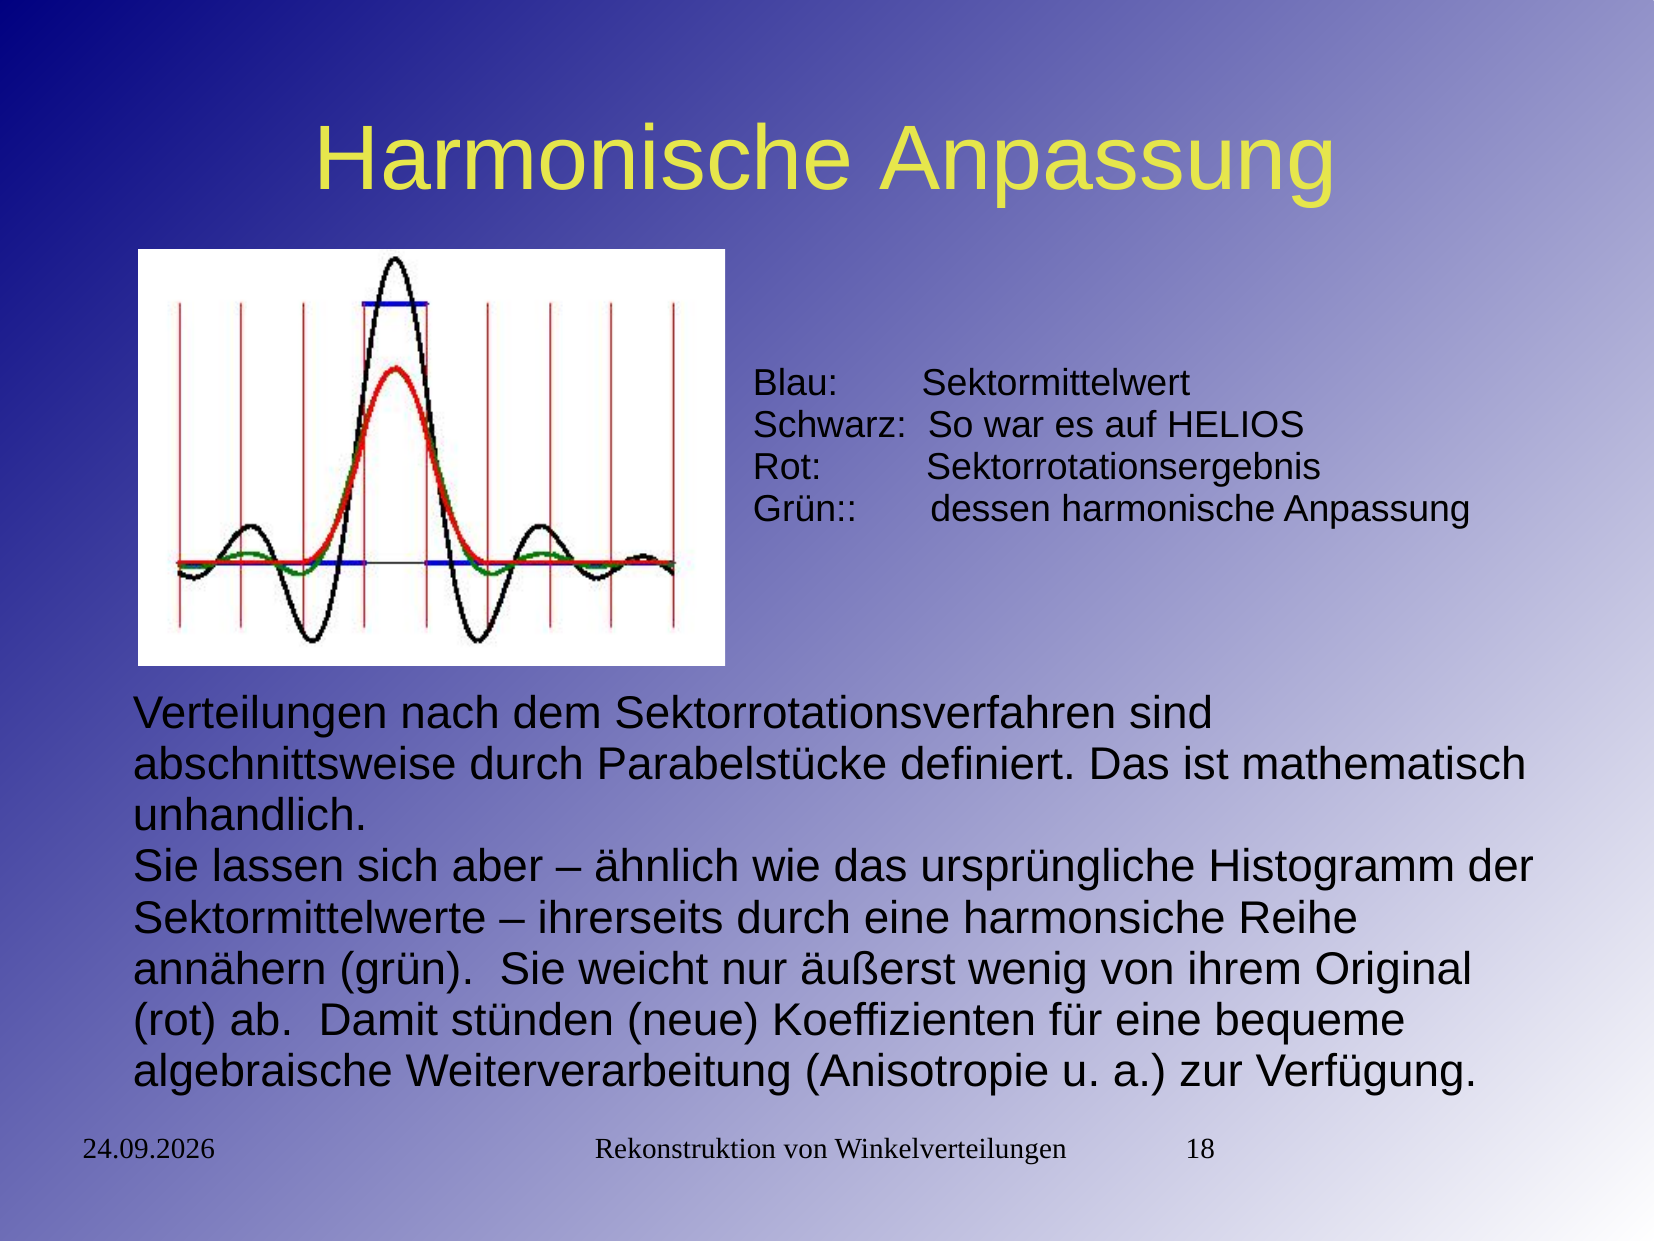

# Harmonische Anpassung
Blau: Sektormittelwert
Schwarz: So war es auf HELIOS
Rot: Sektorrotationsergebnis
Grün:: dessen harmonische Anpassung
Verteilungen nach dem Sektorrotationsverfahren sind abschnittsweise durch Parabelstücke definiert. Das ist mathematisch unhandlich.
Sie lassen sich aber – ähnlich wie das ursprüngliche Histogramm der Sektormittelwerte – ihrerseits durch eine harmonsiche Reihe annähern (grün). Sie weicht nur äußerst wenig von ihrem Original (rot) ab. Damit stünden (neue) Koeffizienten für eine bequeme algebraische Weiterverarbeitung (Anisotropie u. a.) zur Verfügung.
 Rekonstruktion von Winkelverteilungen